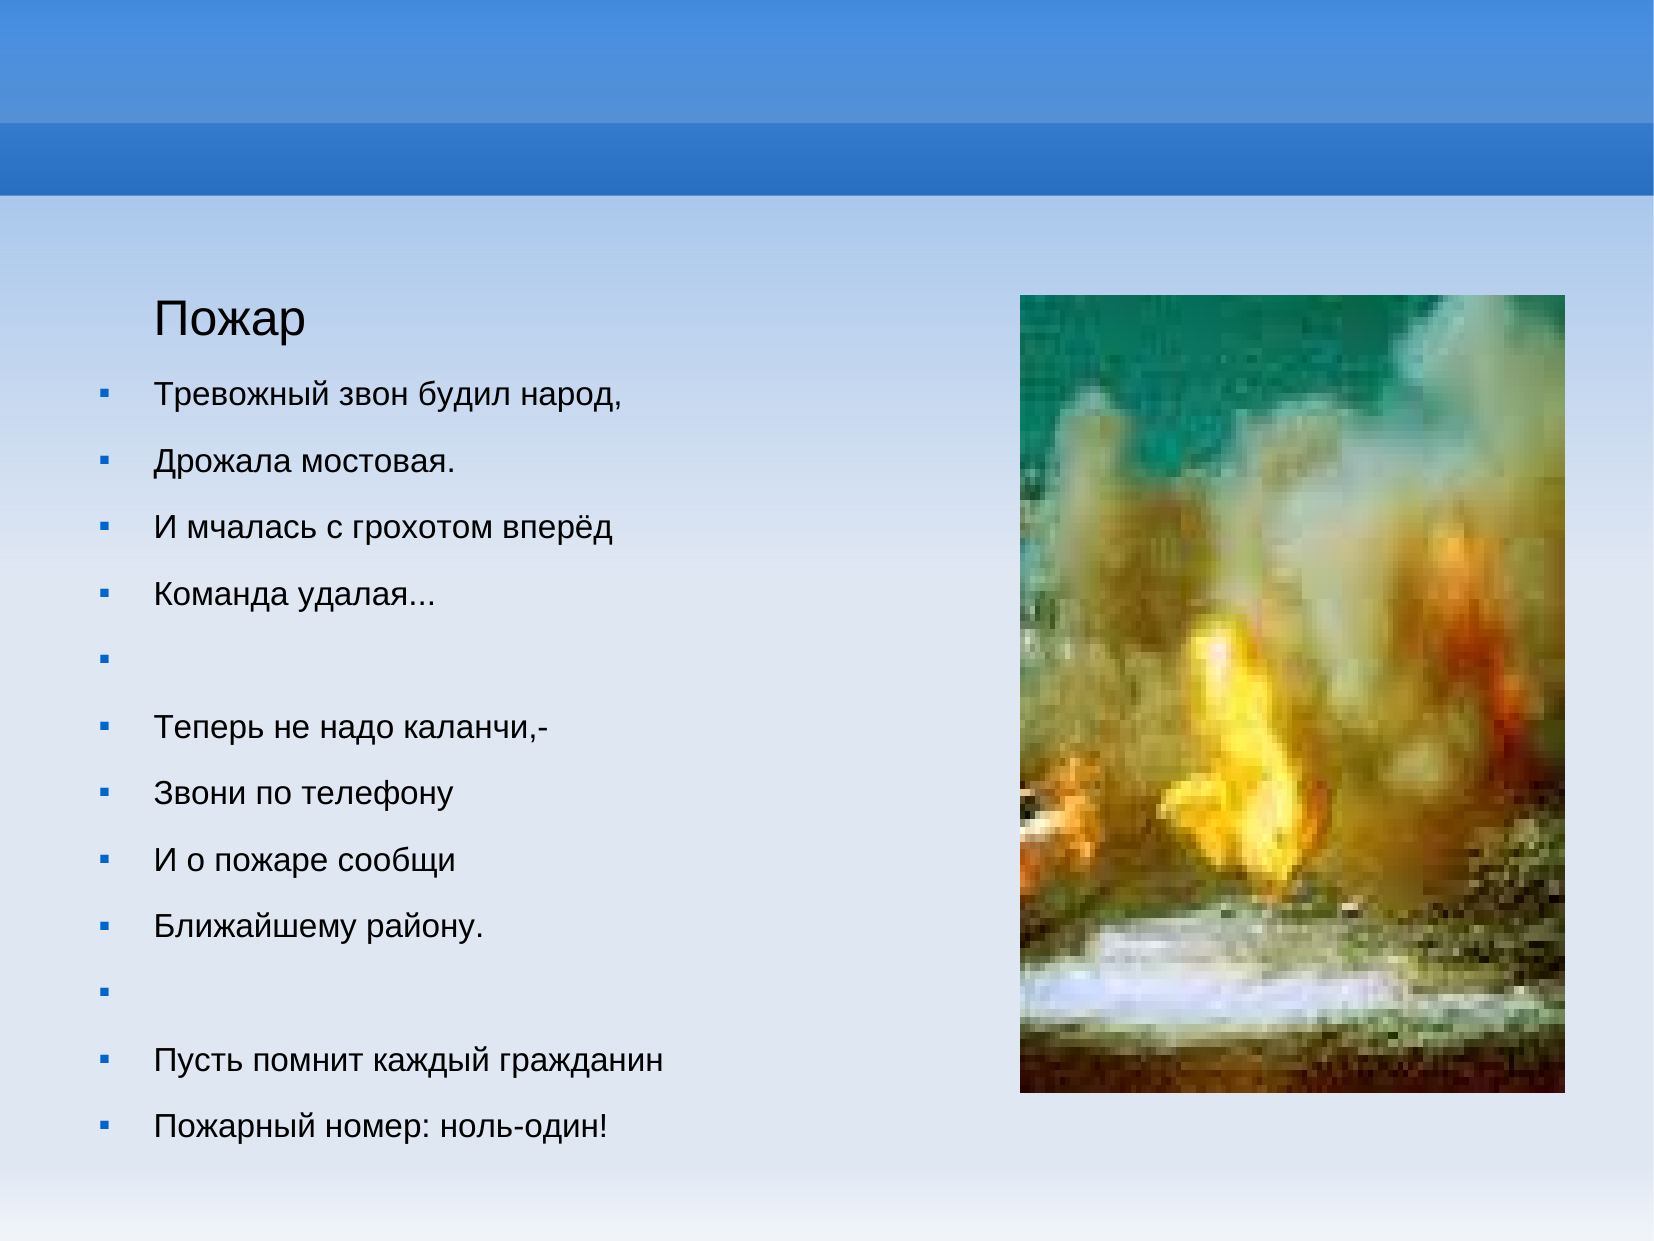

# Пожар
Тревожный звон будил народ,
Дрожала мостовая.
И мчалась с грохотом вперёд
Команда удалая...
Теперь не надо каланчи,-
Звони по телефону
И о пожаре сообщи
Ближайшему району.
Пусть помнит каждый гражданин
Пожарный номер: ноль-один!